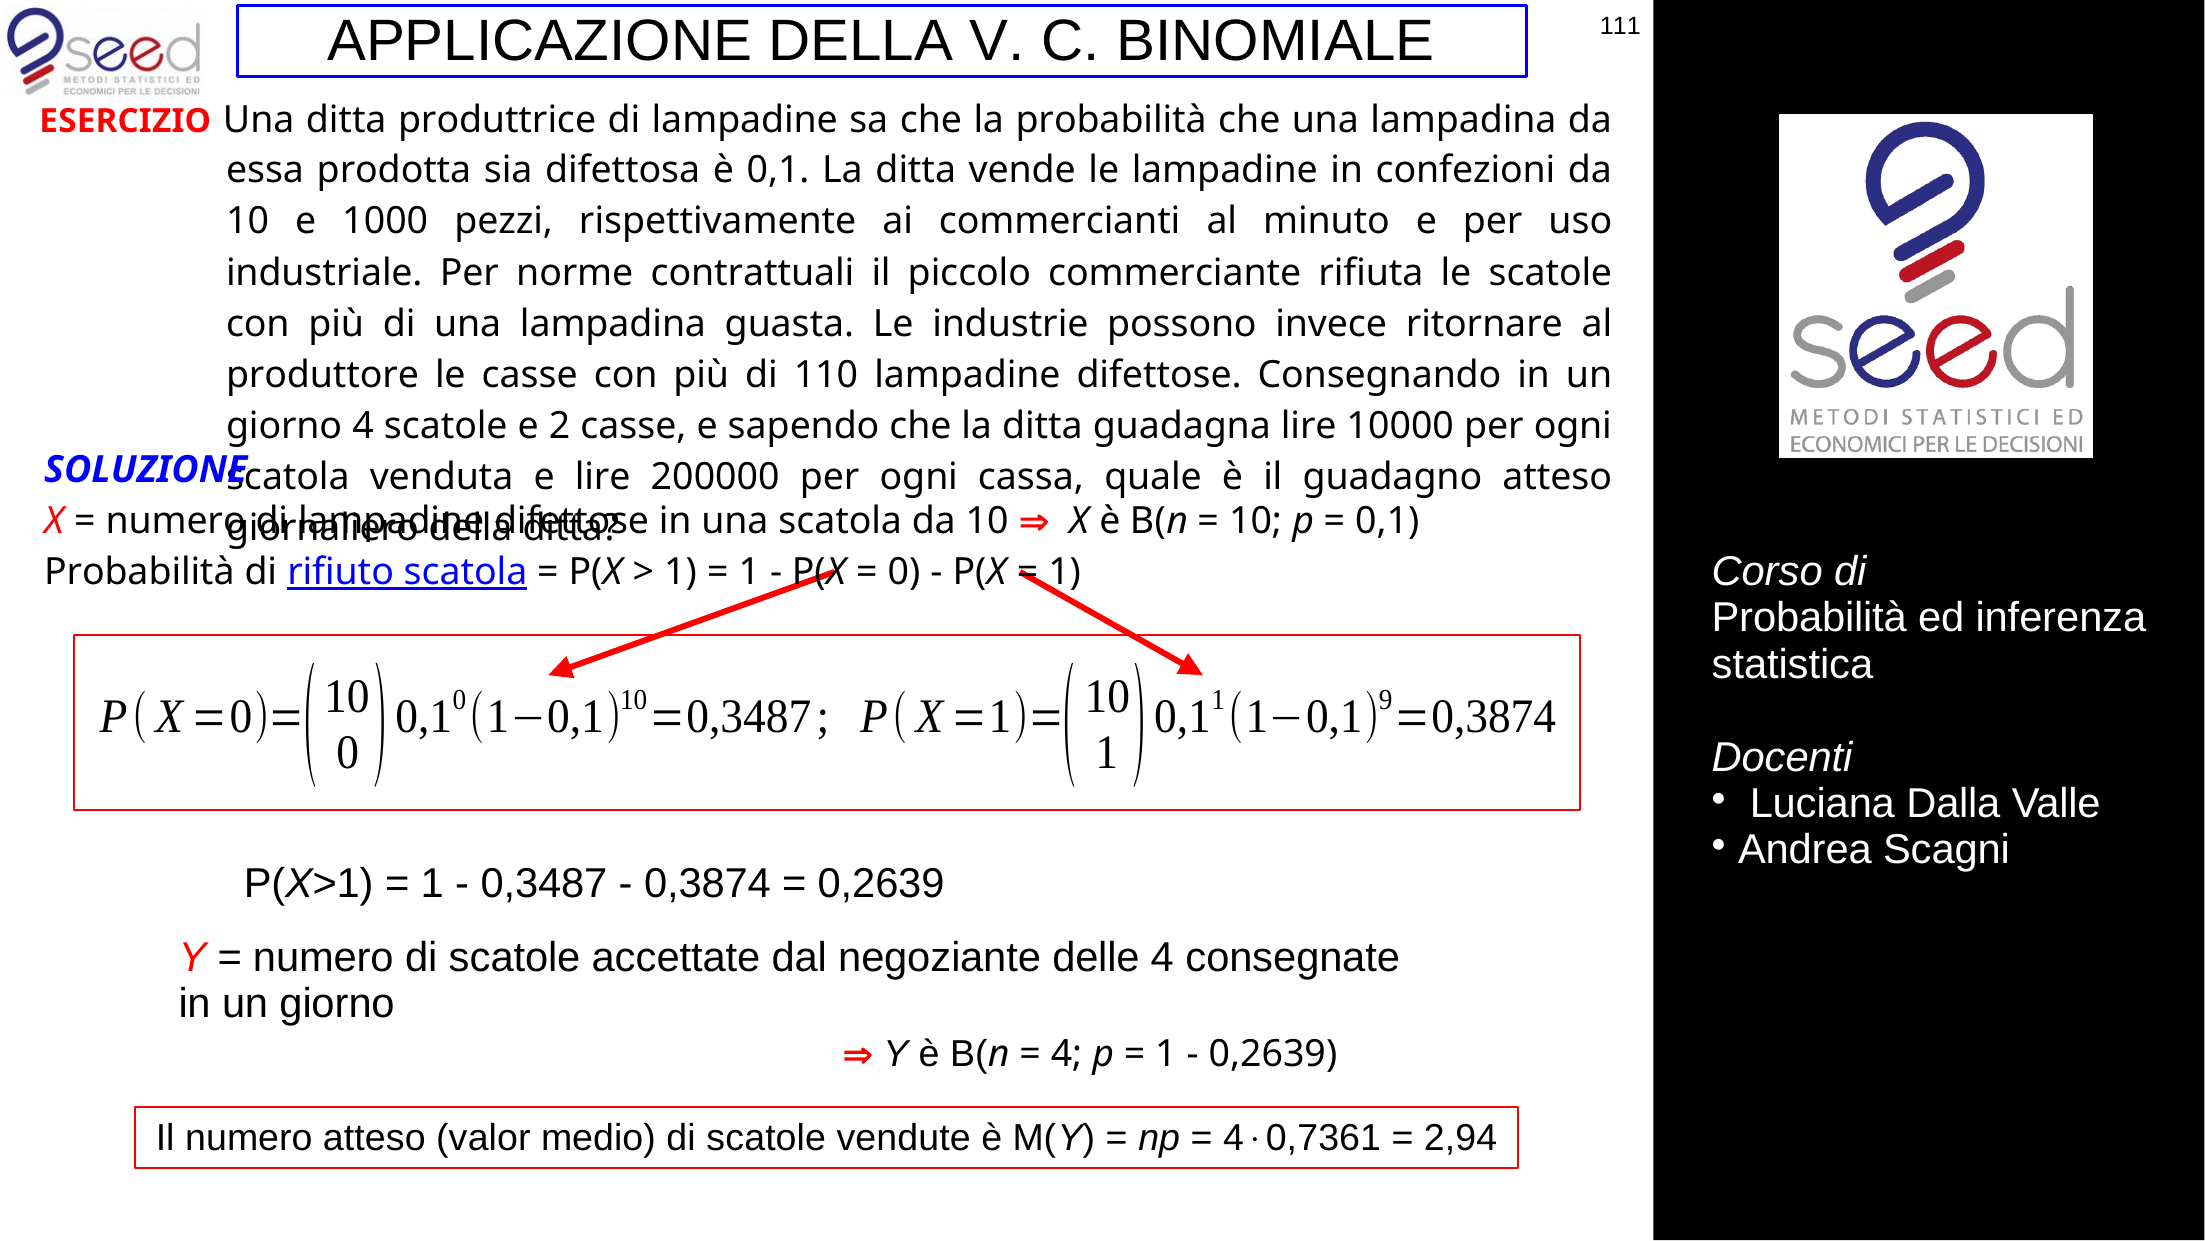

APPLICAZIONE DELLA V. C. BINOMIALE
ESERCIZIO Una ditta produttrice di lampadine sa che la probabilità che una lampadina da essa prodotta sia difettosa è 0,1. La ditta vende le lampadine in confezioni da 10 e 1000 pezzi, rispettivamente ai commercianti al minuto e per uso industriale. Per norme contrattuali il piccolo commerciante rifiuta le scatole con più di una lampadina guasta. Le industrie possono invece ritornare al produttore le casse con più di 110 lampadine difettose. Consegnando in un giorno 4 scatole e 2 casse, e sapendo che la ditta guadagna lire 10000 per ogni scatola venduta e lire 200000 per ogni cassa, quale è il guadagno atteso giornaliero della ditta?
SOLUZIONE
X = numero di lampadine difettose in una scatola da 10 ⇒ X è B(n = 10; p = 0,1)
Probabilità di rifiuto scatola = P(X > 1) = 1 - P(X = 0) - P(X = 1)
P(X>1) = 1 - 0,3487 - 0,3874 = 0,2639
Y = numero di scatole accettate dal negoziante delle 4 consegnate in un giorno
									⇒ Y è B(n = 4; p = 1 - 0,2639)
Il numero atteso (valor medio) di scatole vendute è M(Y) = np = 4⋅0,7361 = 2,94